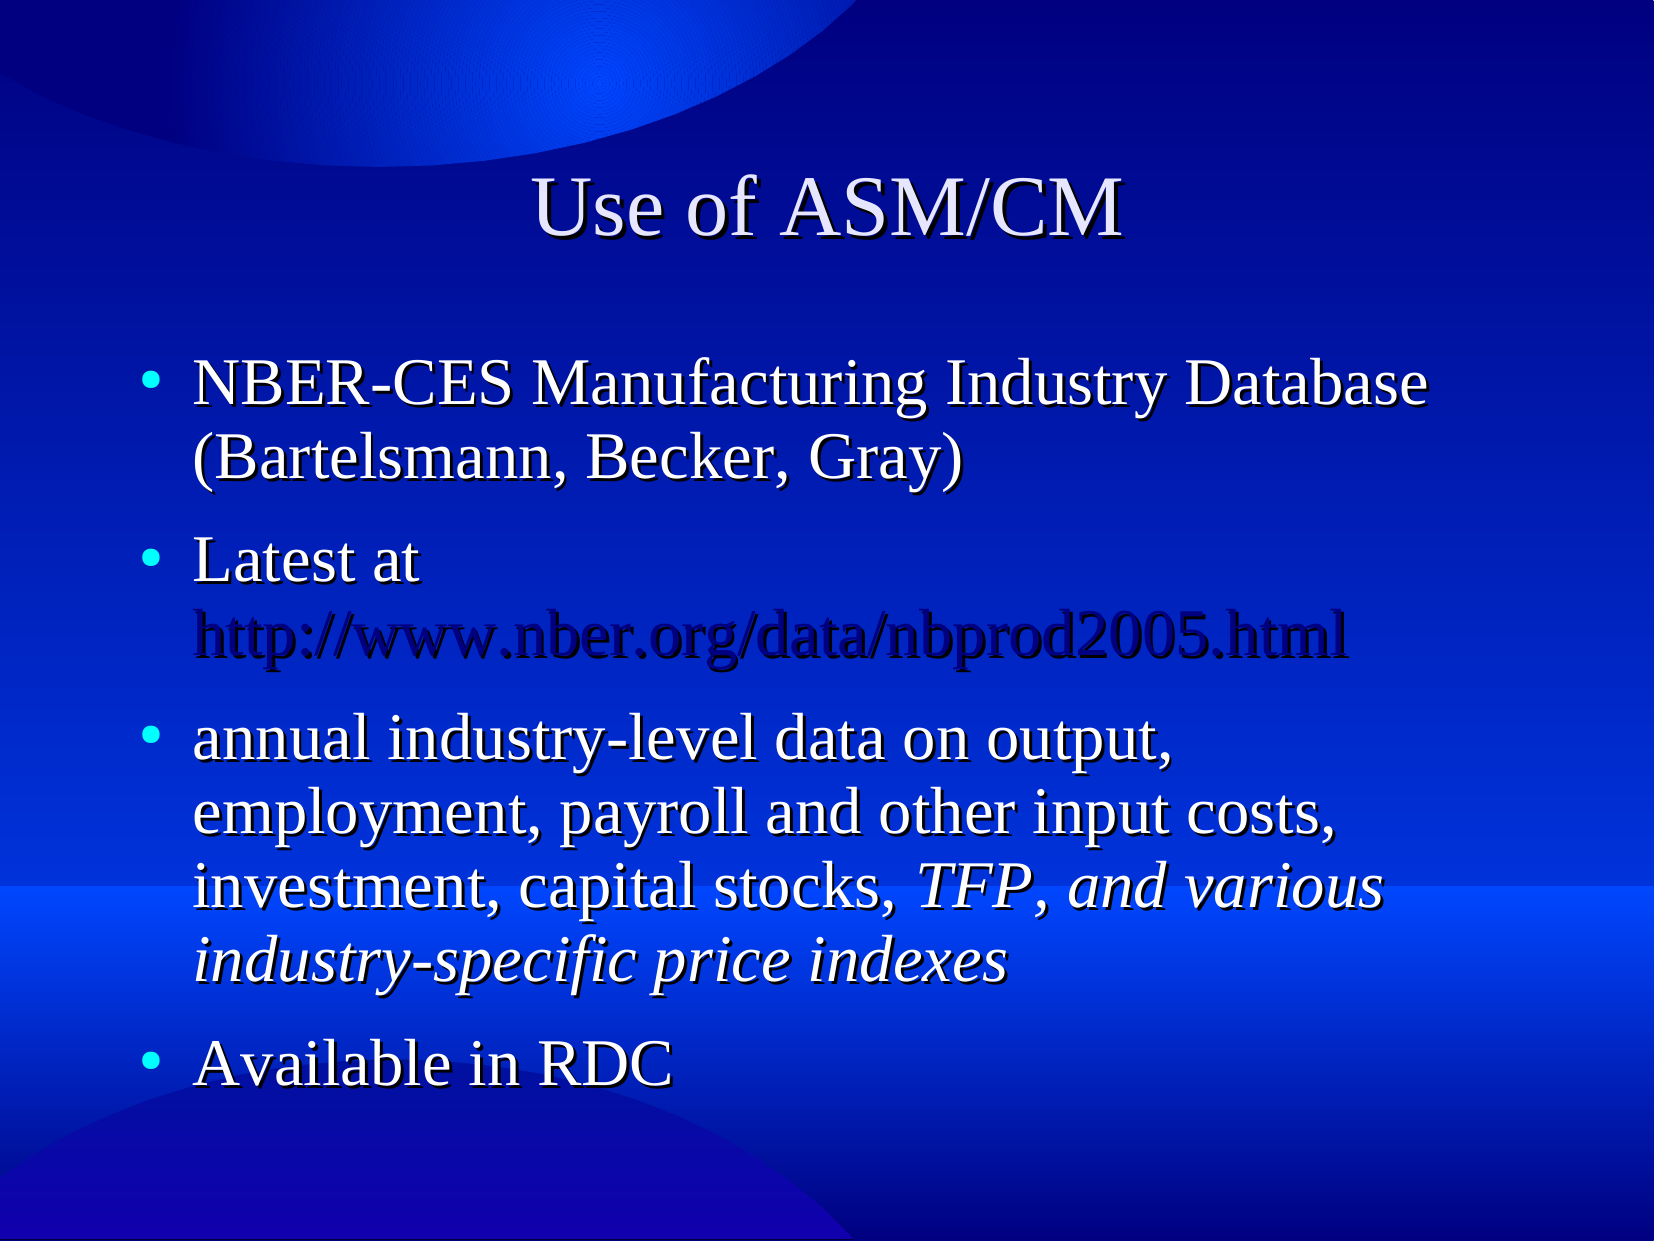

# Use of ASM/CM
NBER-CES Manufacturing Industry Database (Bartelsmann, Becker, Gray)
Latest at http://www.nber.org/data/nbprod2005.html
annual industry-level data on output, employment, payroll and other input costs, investment, capital stocks, TFP, and various industry-specific price indexes
Available in RDC